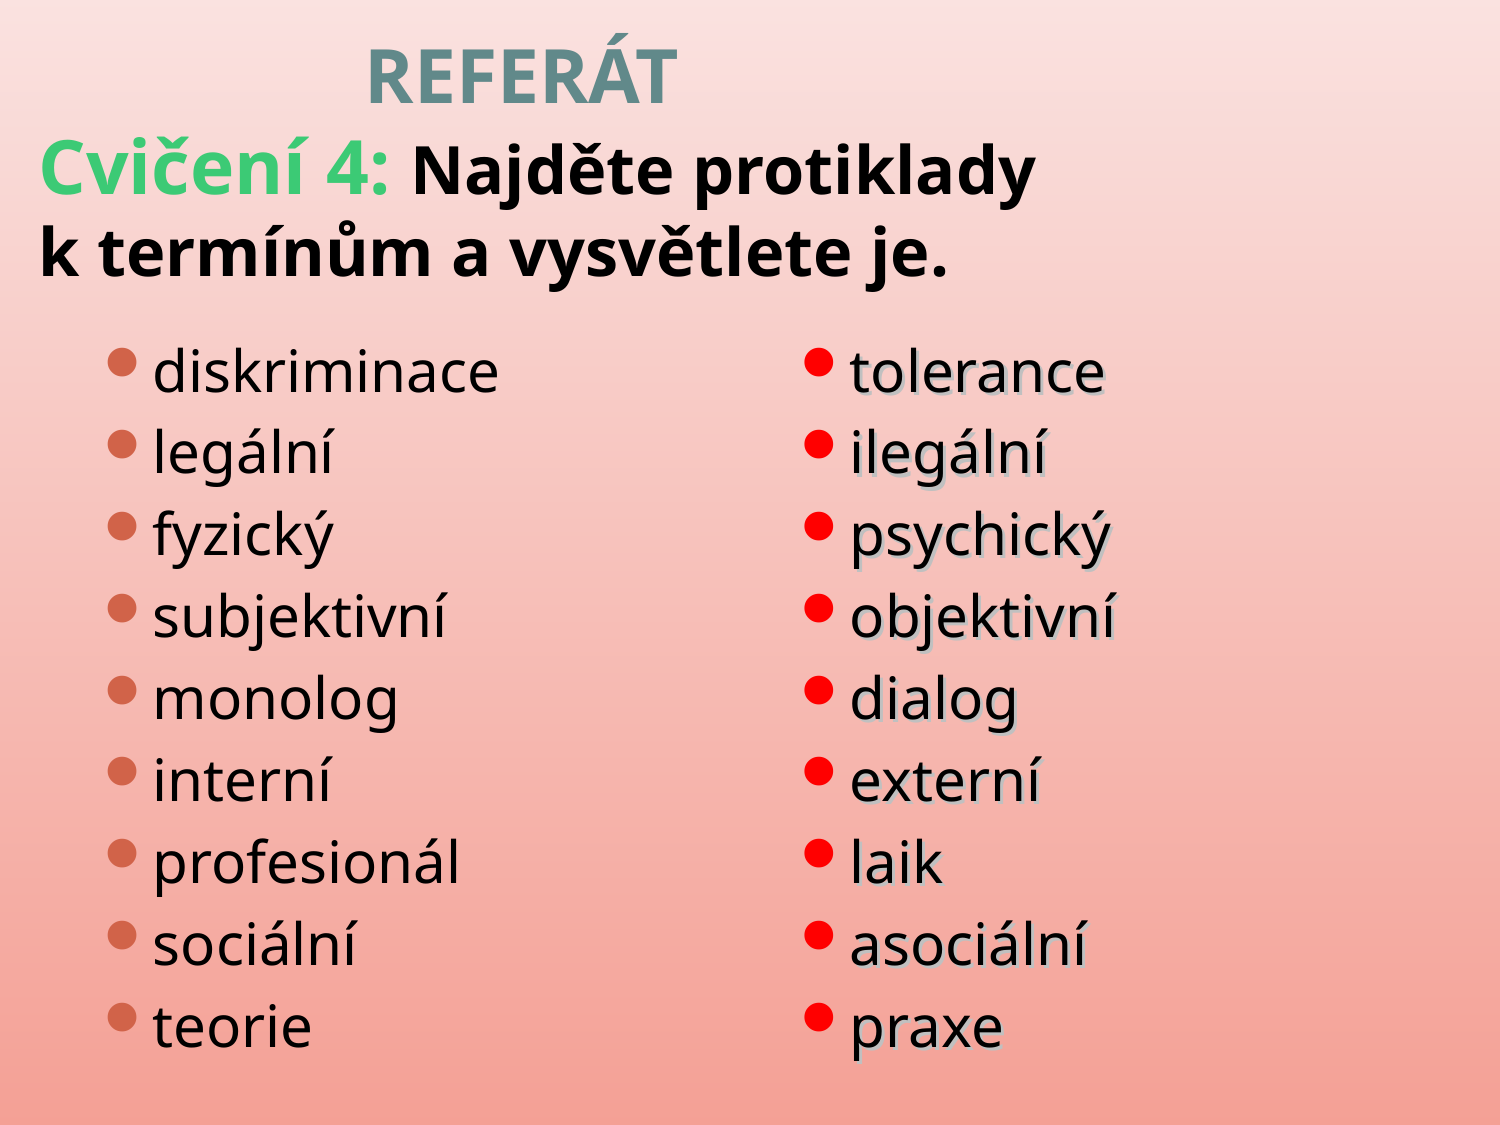

# REFERÁT Cvičení 4: Najděte protiklady k termínům a vysvětlete je.
diskriminace
legální
fyzický
subjektivní
monolog
interní
profesionál
sociální
teorie
tolerance
ilegální
psychický
objektivní
dialog
externí
laik
asociální
praxe